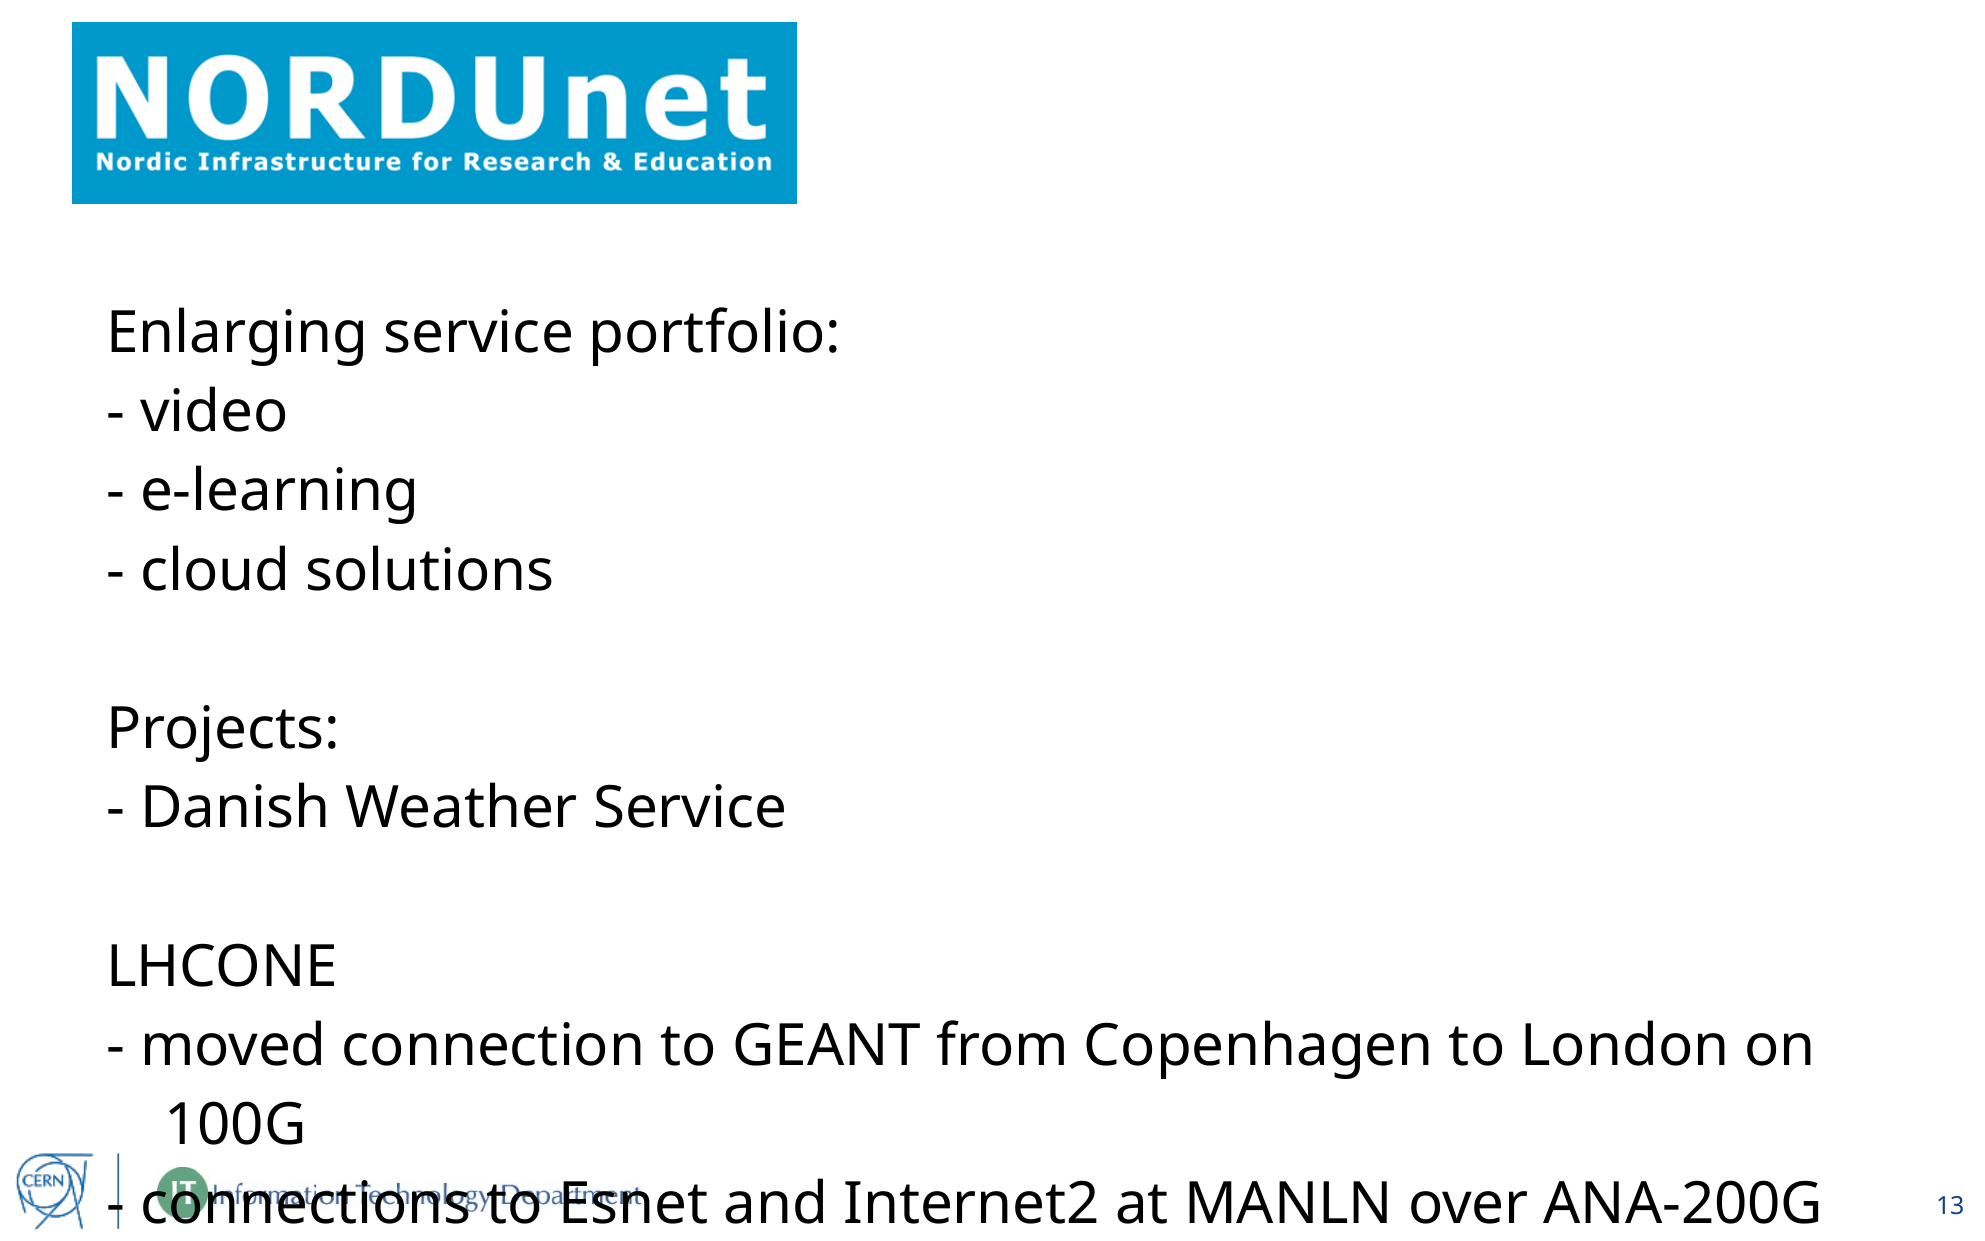

Enlarging service portfolio:
- video
- e-learning
- cloud solutions
Projects:
- Danish Weather Service
LHCONE
- moved connection to GEANT from Copenhagen to London on 100G
- connections to Esnet and Internet2 at MANLN over ANA-200G